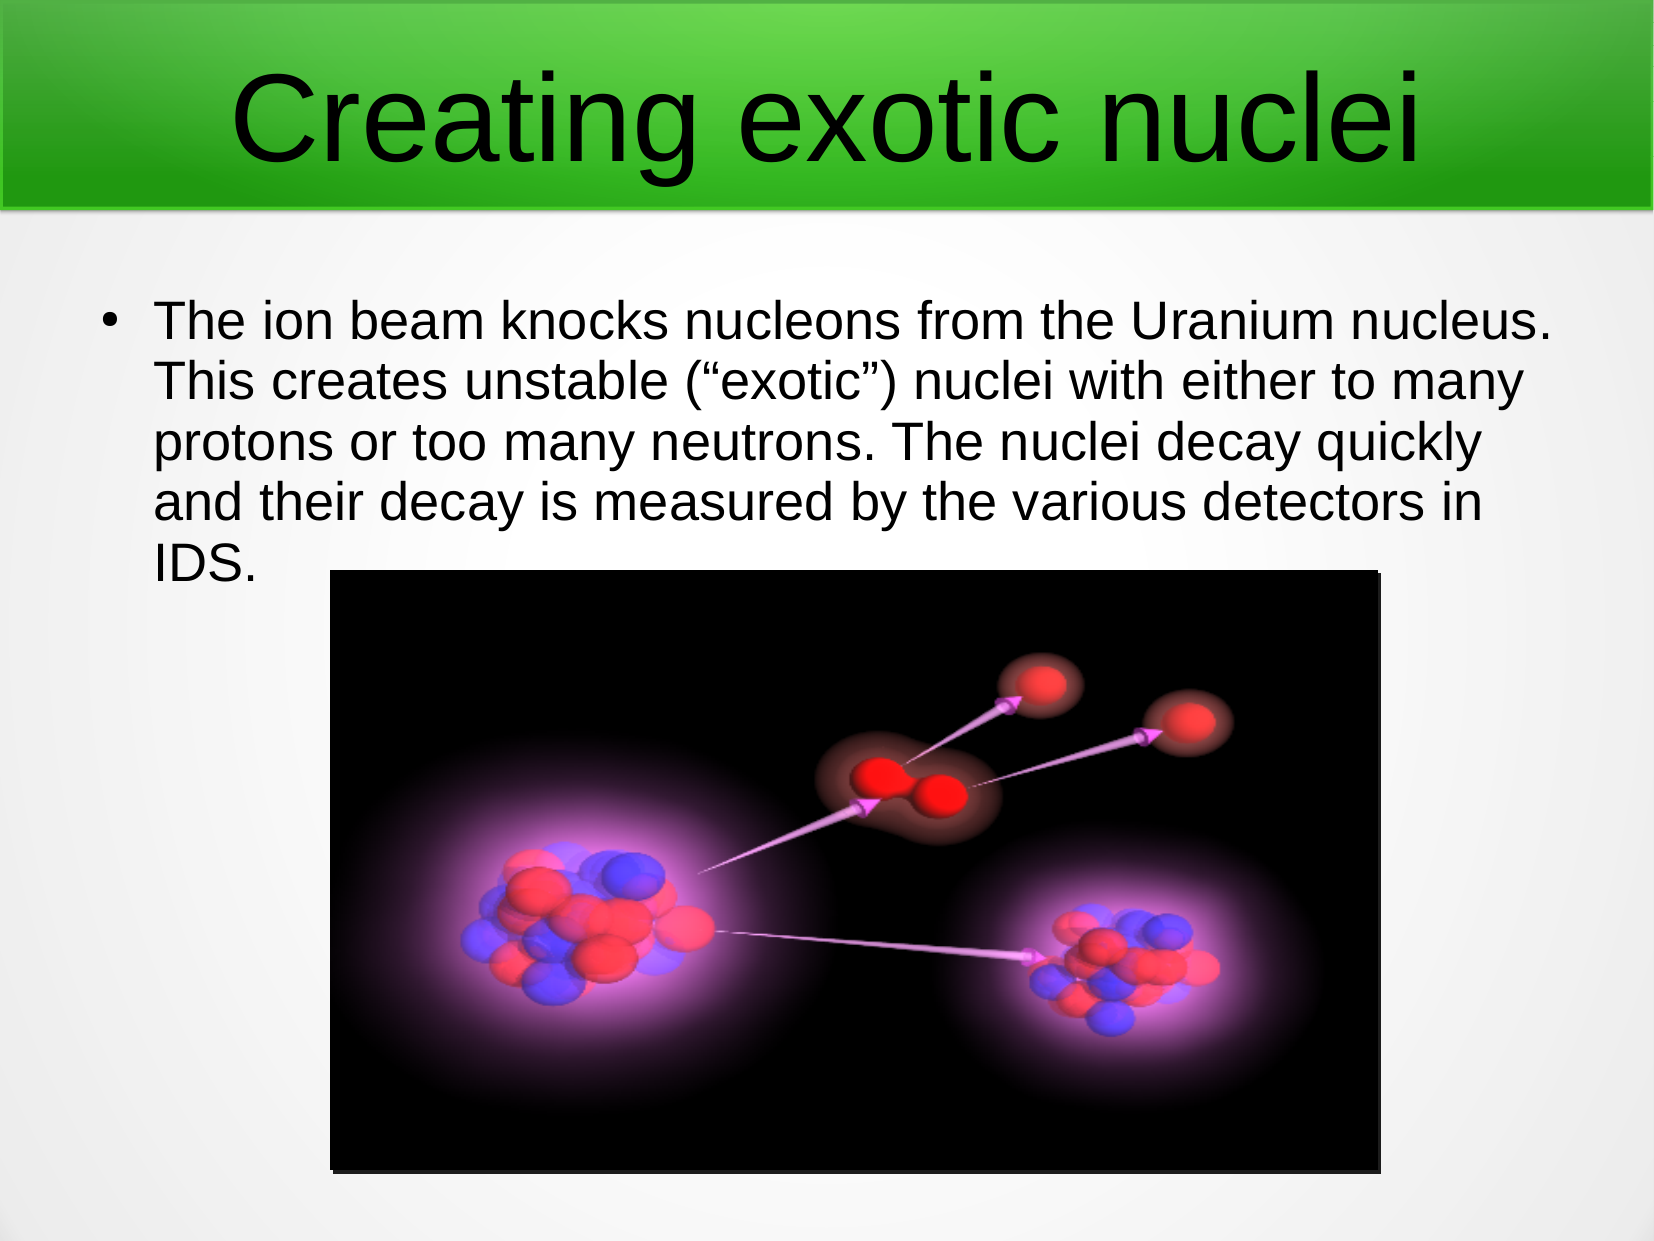

# Creating exotic nuclei
The ion beam knocks nucleons from the Uranium nucleus. This creates unstable (“exotic”) nuclei with either to many protons or too many neutrons. The nuclei decay quickly and their decay is measured by the various detectors in IDS.